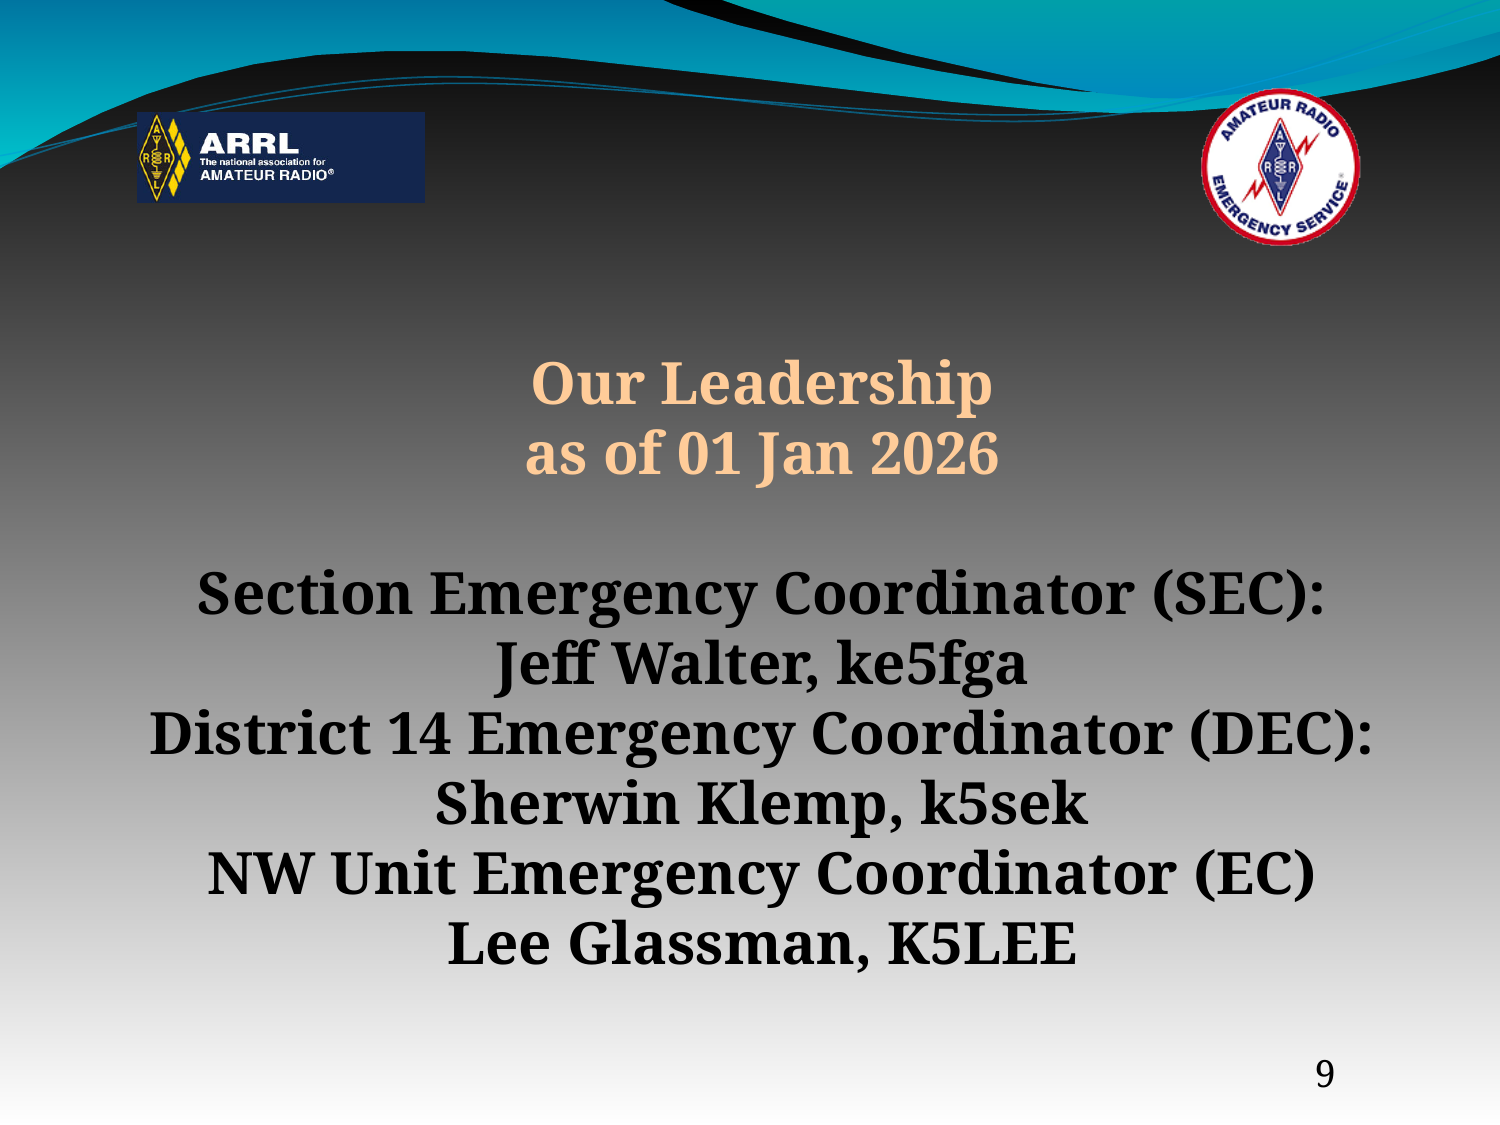

#
Our Leadership
as of 01 Jan 2026
Section Emergency Coordinator (SEC):
Jeff Walter, ke5fga
District 14 Emergency Coordinator (DEC):
Sherwin Klemp, k5sek
NW Unit Emergency Coordinator (EC)
Lee Glassman, K5LEE